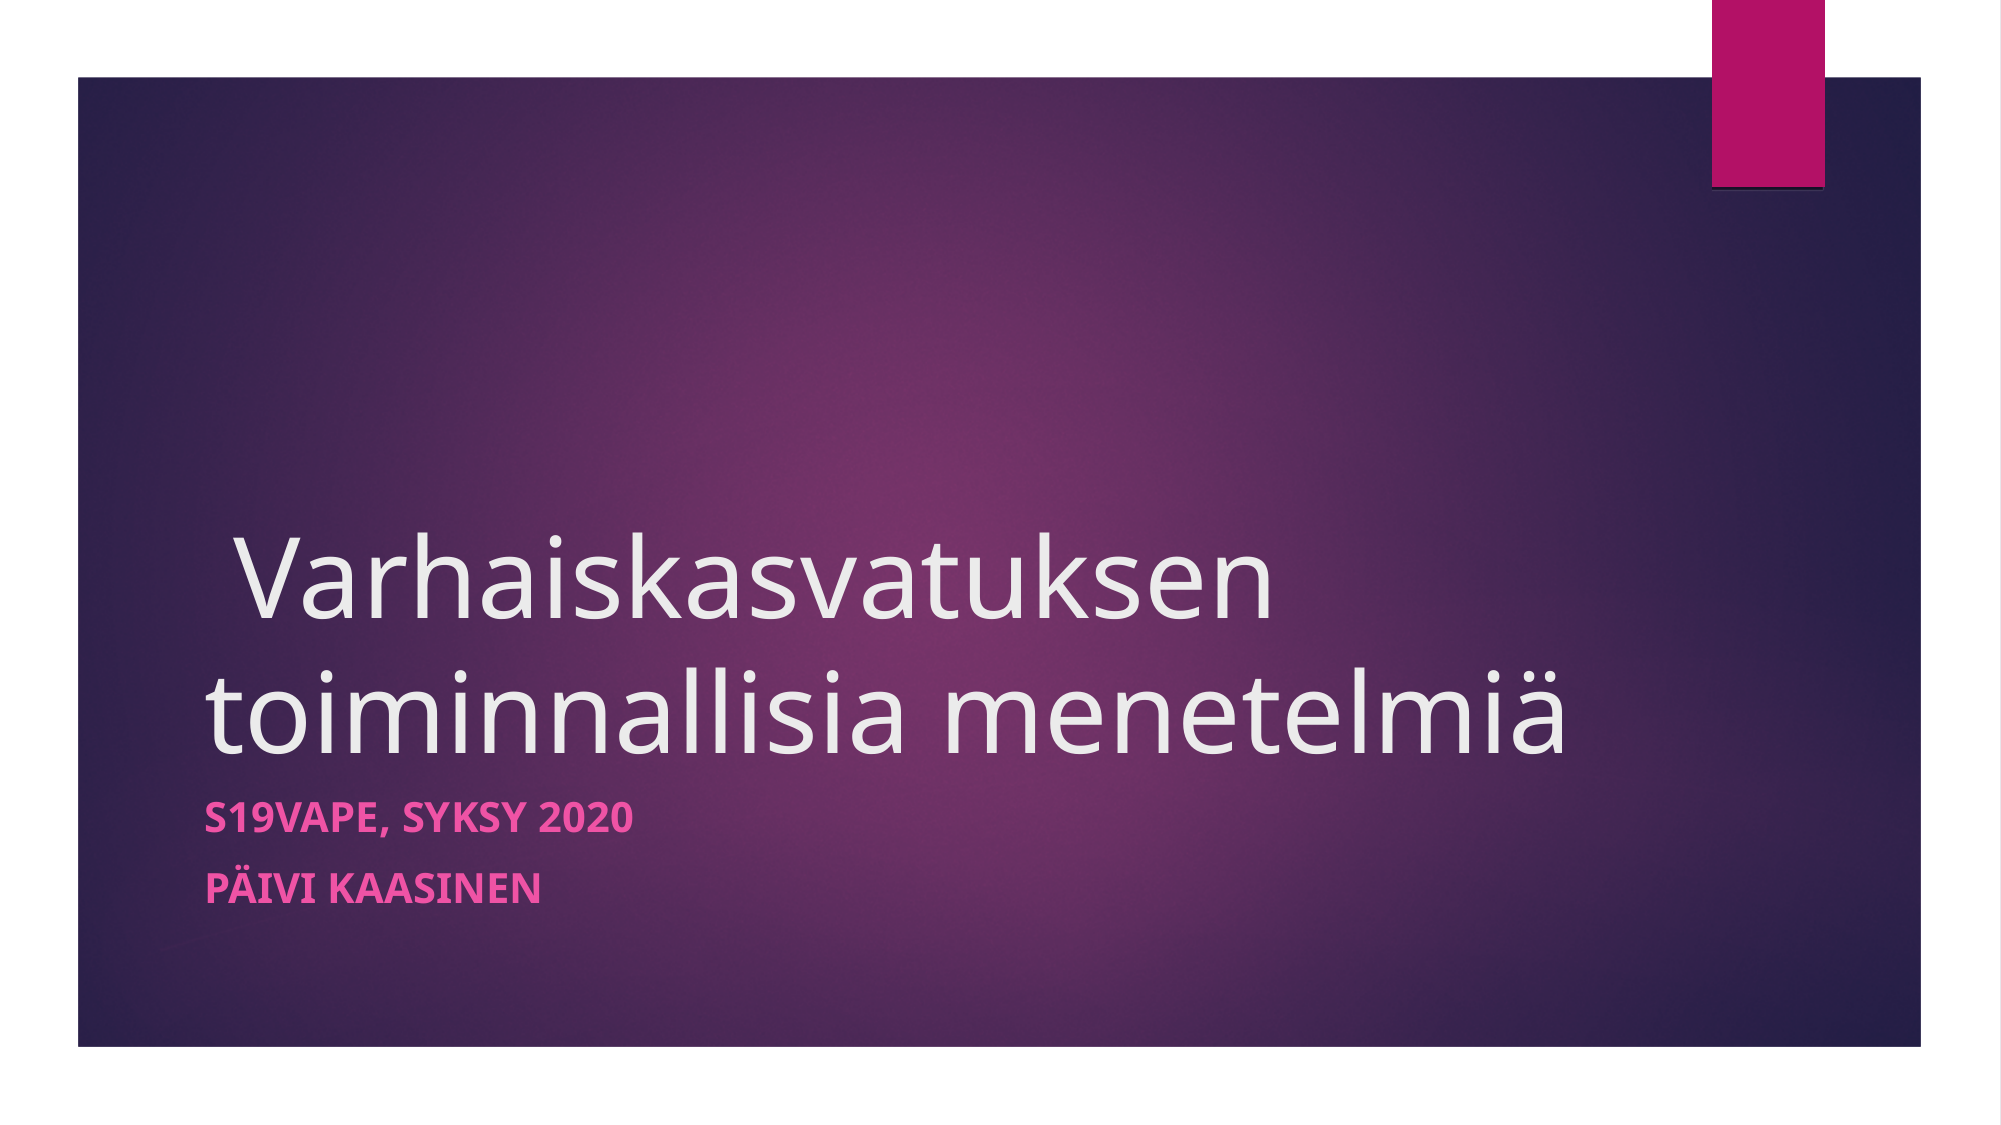

# Varhaiskasvatuksen toiminnallisia menetelmiä
S19VAPE, SYKSY 2020
Päivi kaasinen